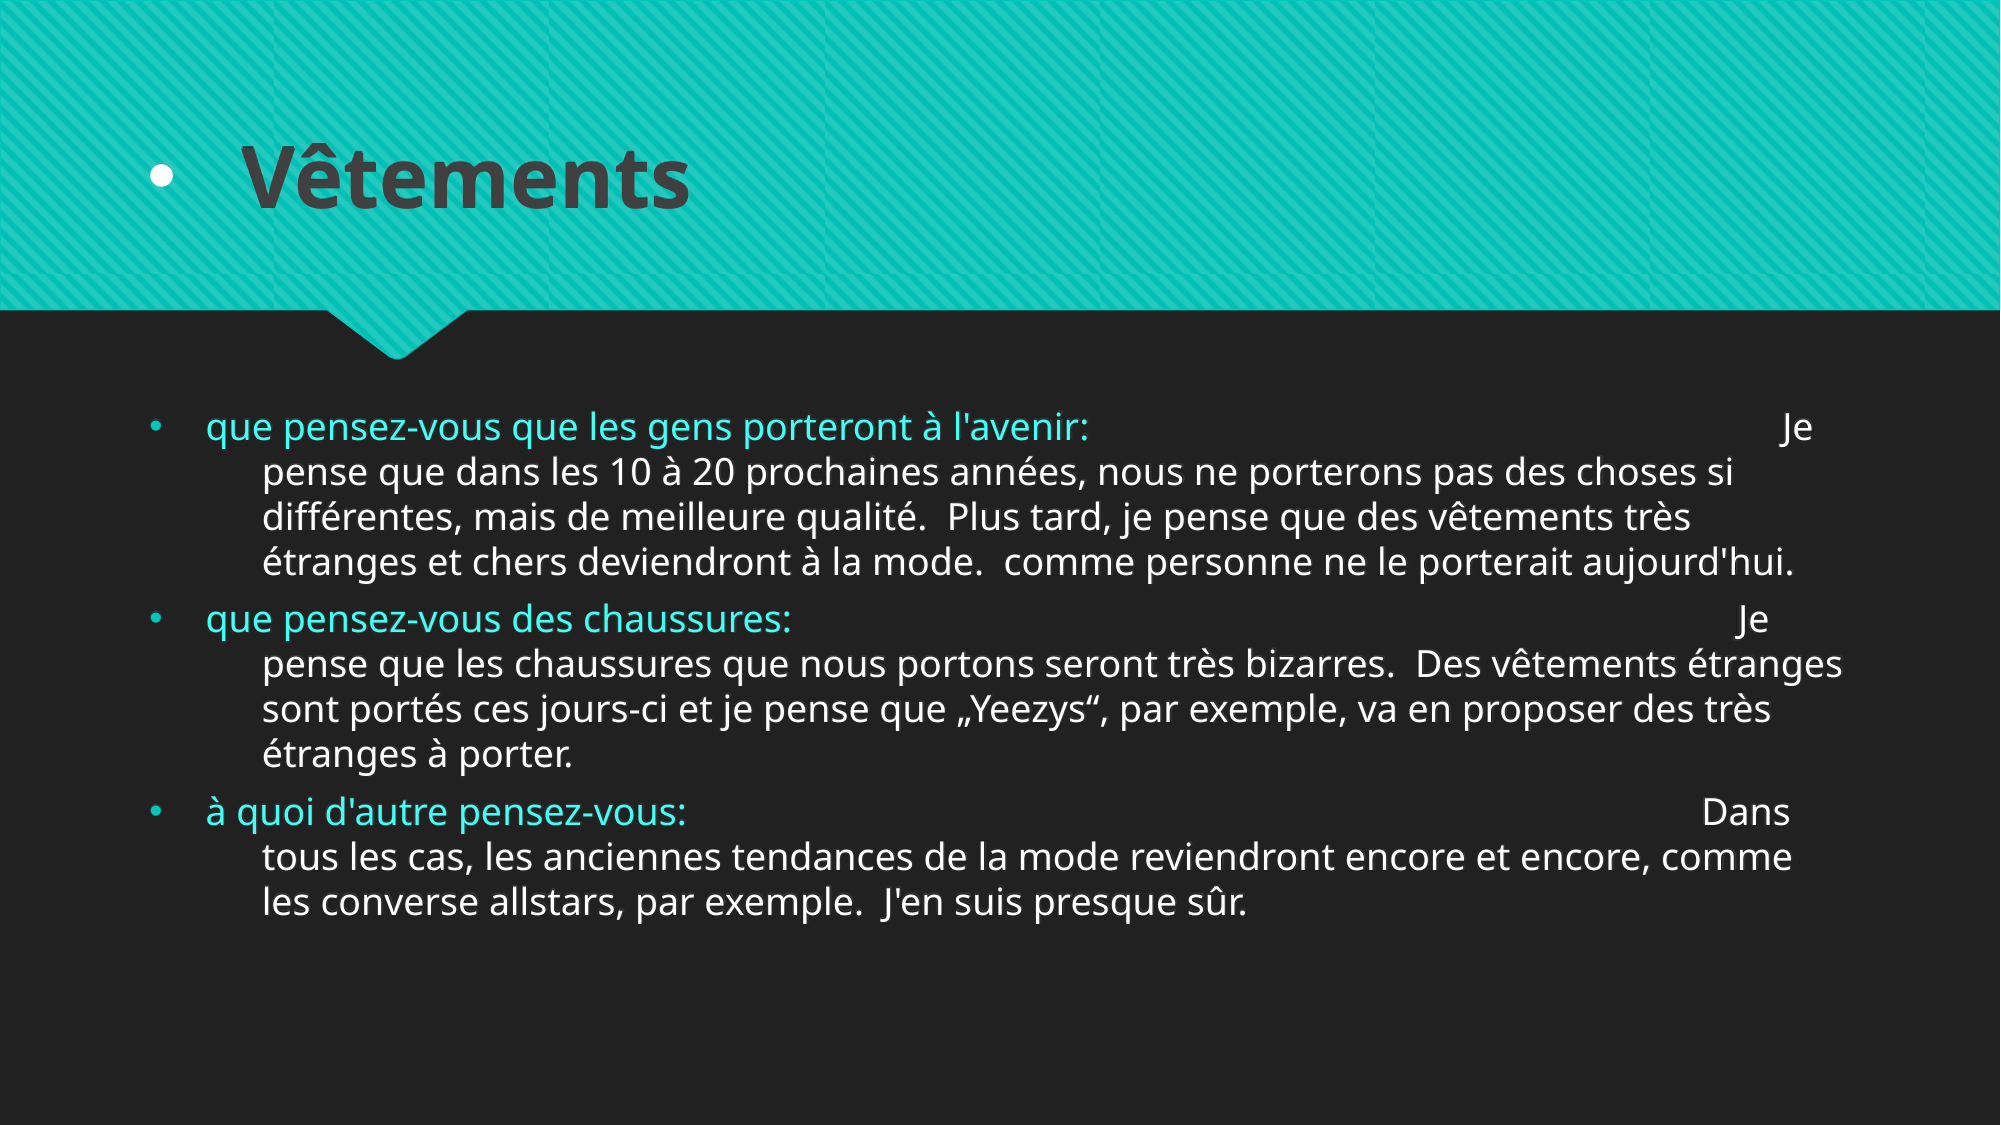

# Vêtements
que pensez-vous que les gens porteront à l'avenir: Je pense que dans les 10 à 20 prochaines années, nous ne porterons pas des choses si différentes, mais de meilleure qualité. Plus tard, je pense que des vêtements très étranges et chers deviendront à la mode. comme personne ne le porterait aujourd'hui.
que pensez-vous des chaussures: Je pense que les chaussures que nous portons seront très bizarres. Des vêtements étranges sont portés ces jours-ci et je pense que „Yeezys“, par exemple, va en proposer des très étranges à porter.
à quoi d'autre pensez-vous: Dans tous les cas, les anciennes tendances de la mode reviendront encore et encore, comme les converse allstars, par exemple. J'en suis presque sûr.